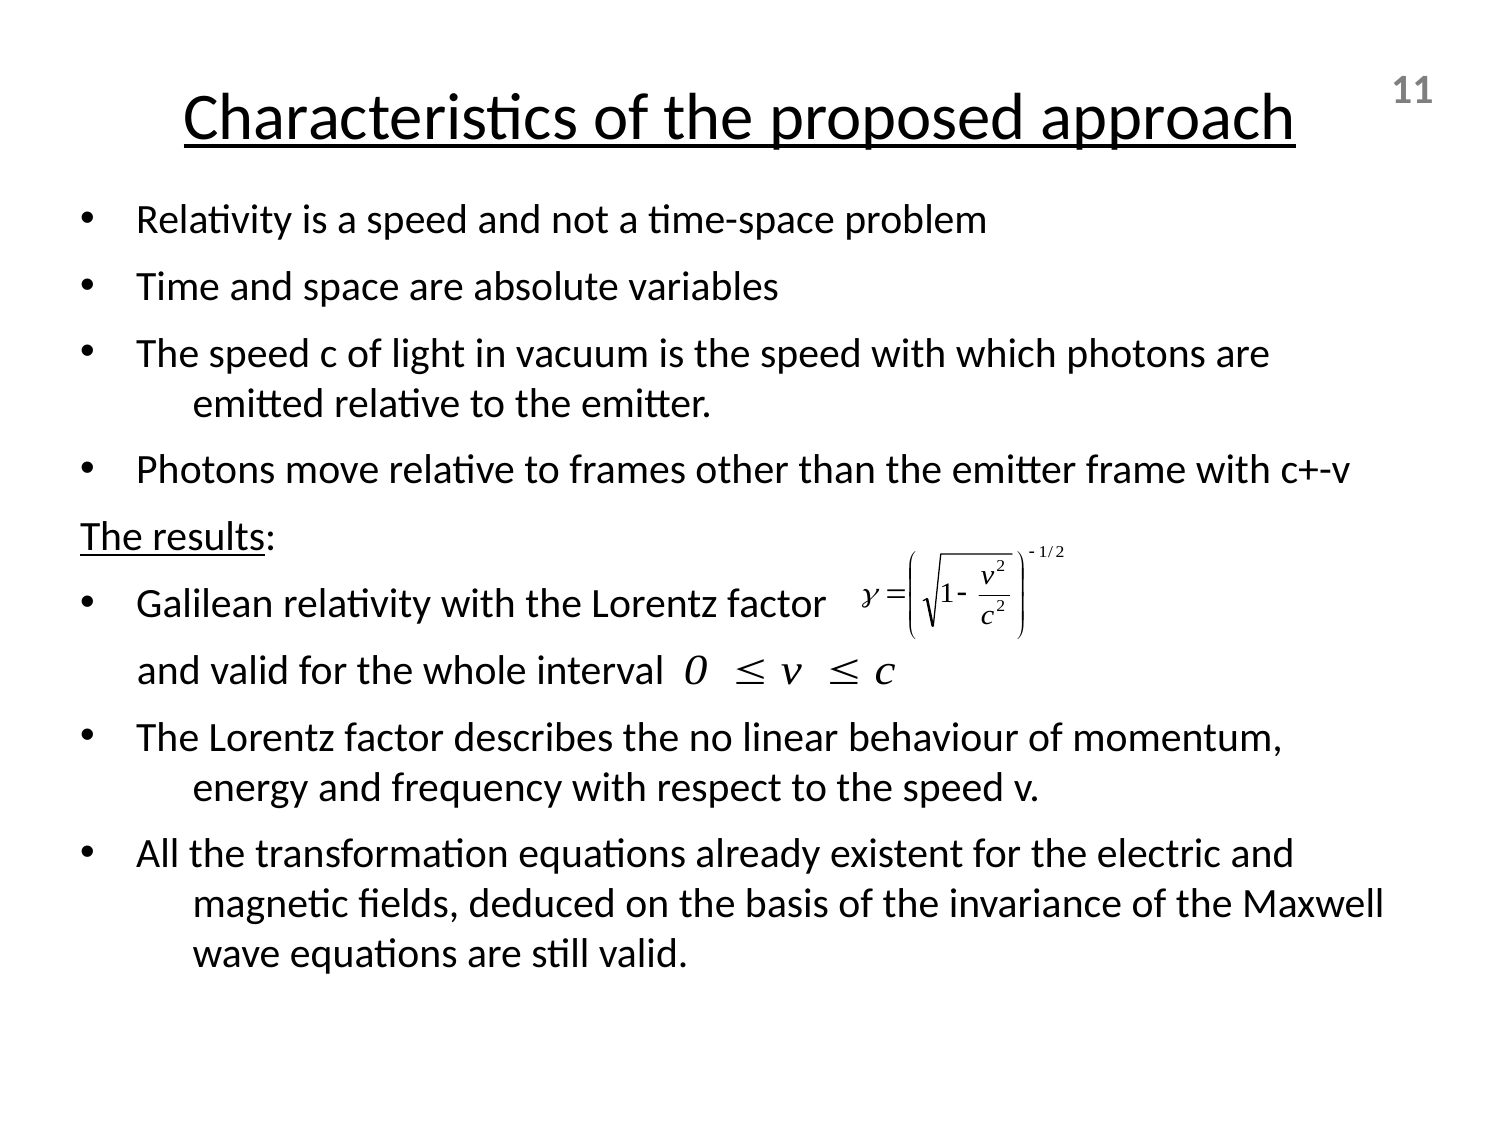

# Characteristics of the proposed approach
11
Relativity is a speed and not a time-space problem
Time and space are absolute variables
The speed c of light in vacuum is the speed with which photons are emitted relative to the emitter.
Photons move relative to frames other than the emitter frame with c+-v
The results:
Galilean relativity with the Lorentz factor
 and valid for the whole interval
The Lorentz factor describes the no linear behaviour of momentum, energy and frequency with respect to the speed v.
All the transformation equations already existent for the electric and magnetic fields, deduced on the basis of the invariance of the Maxwell wave equations are still valid.